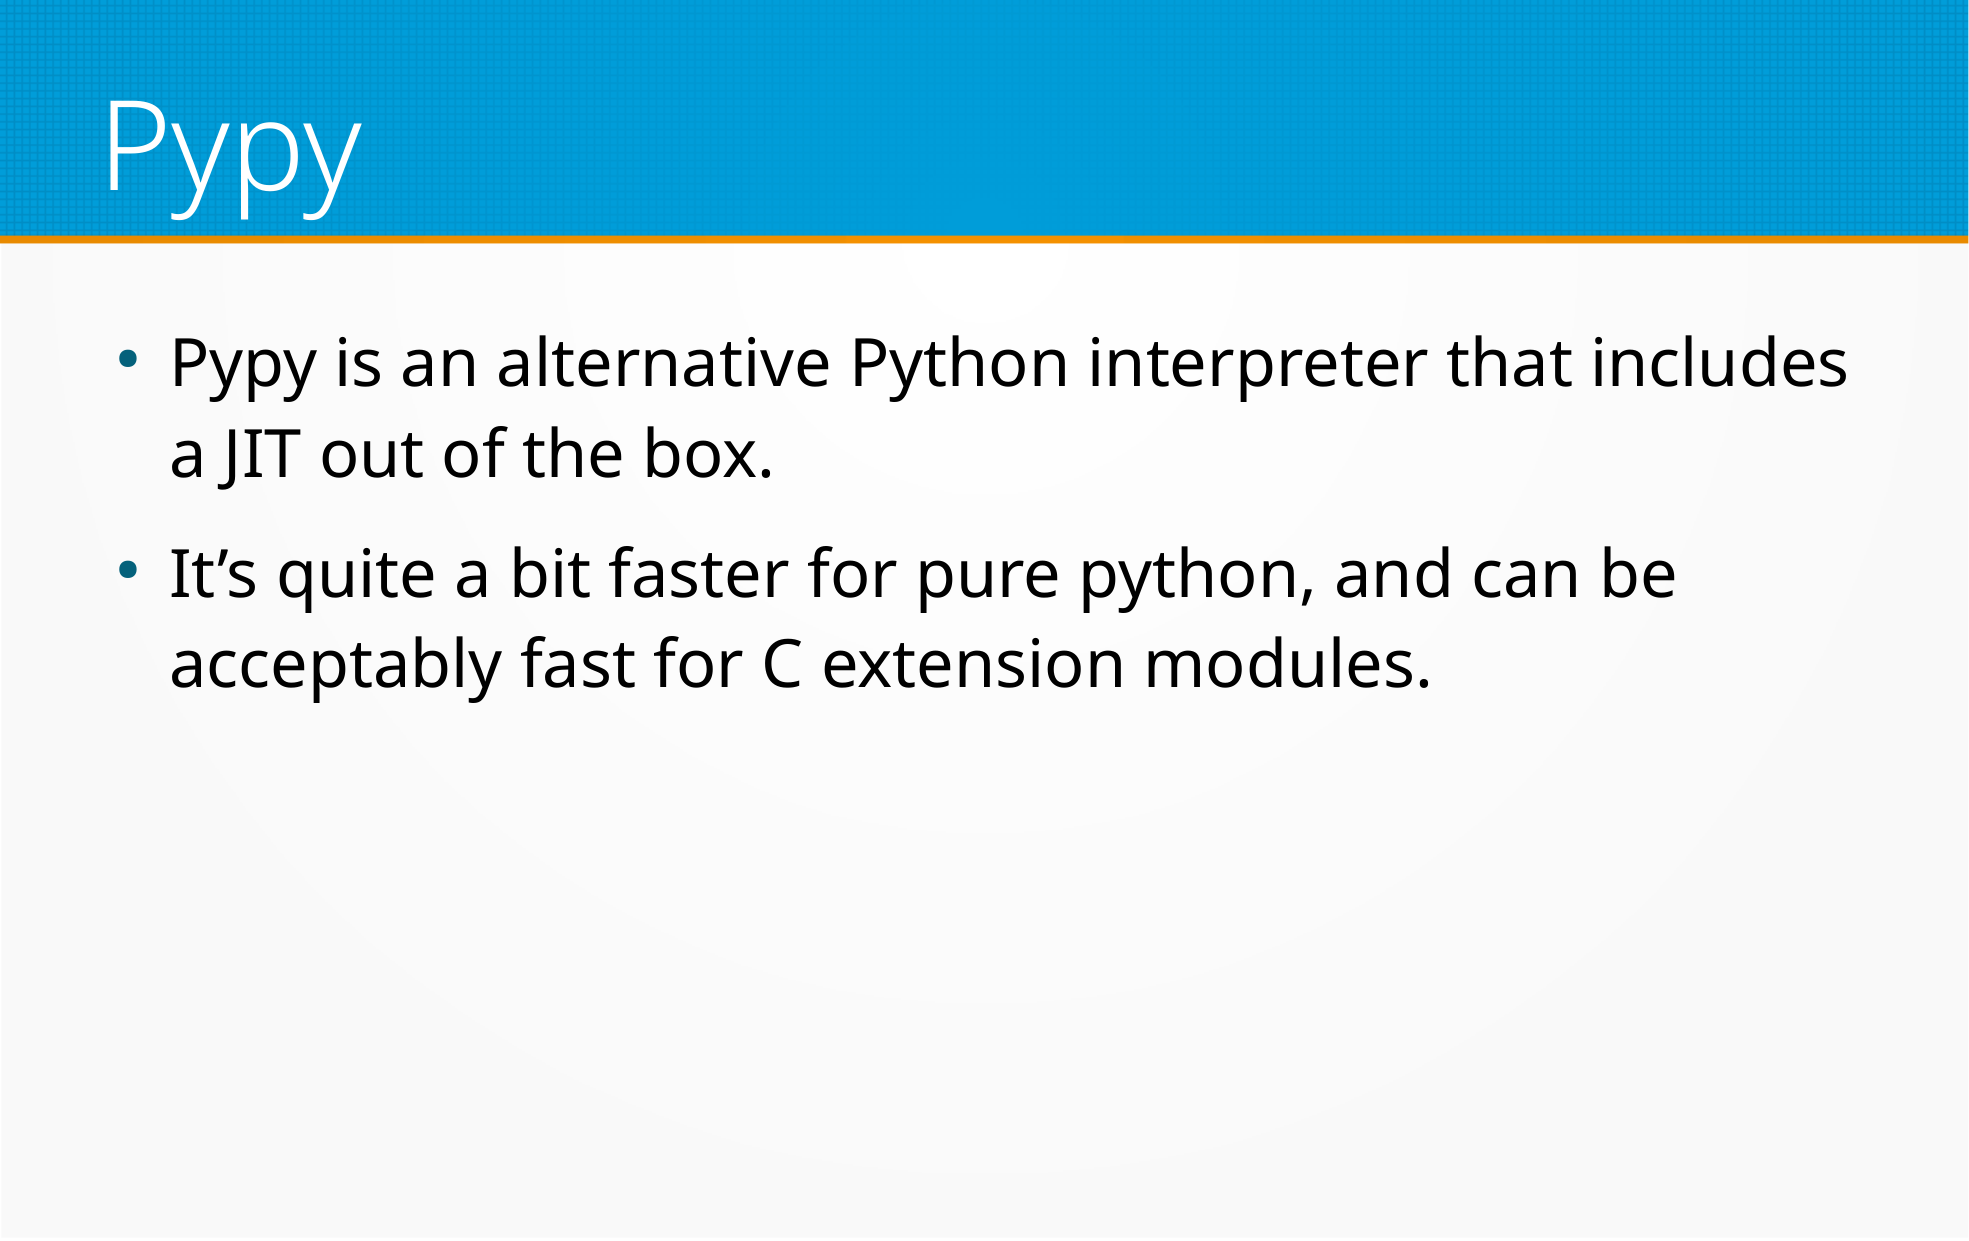

# Pypy
Pypy is an alternative Python interpreter that includes a JIT out of the box.
It’s quite a bit faster for pure python, and can be acceptably fast for C extension modules.